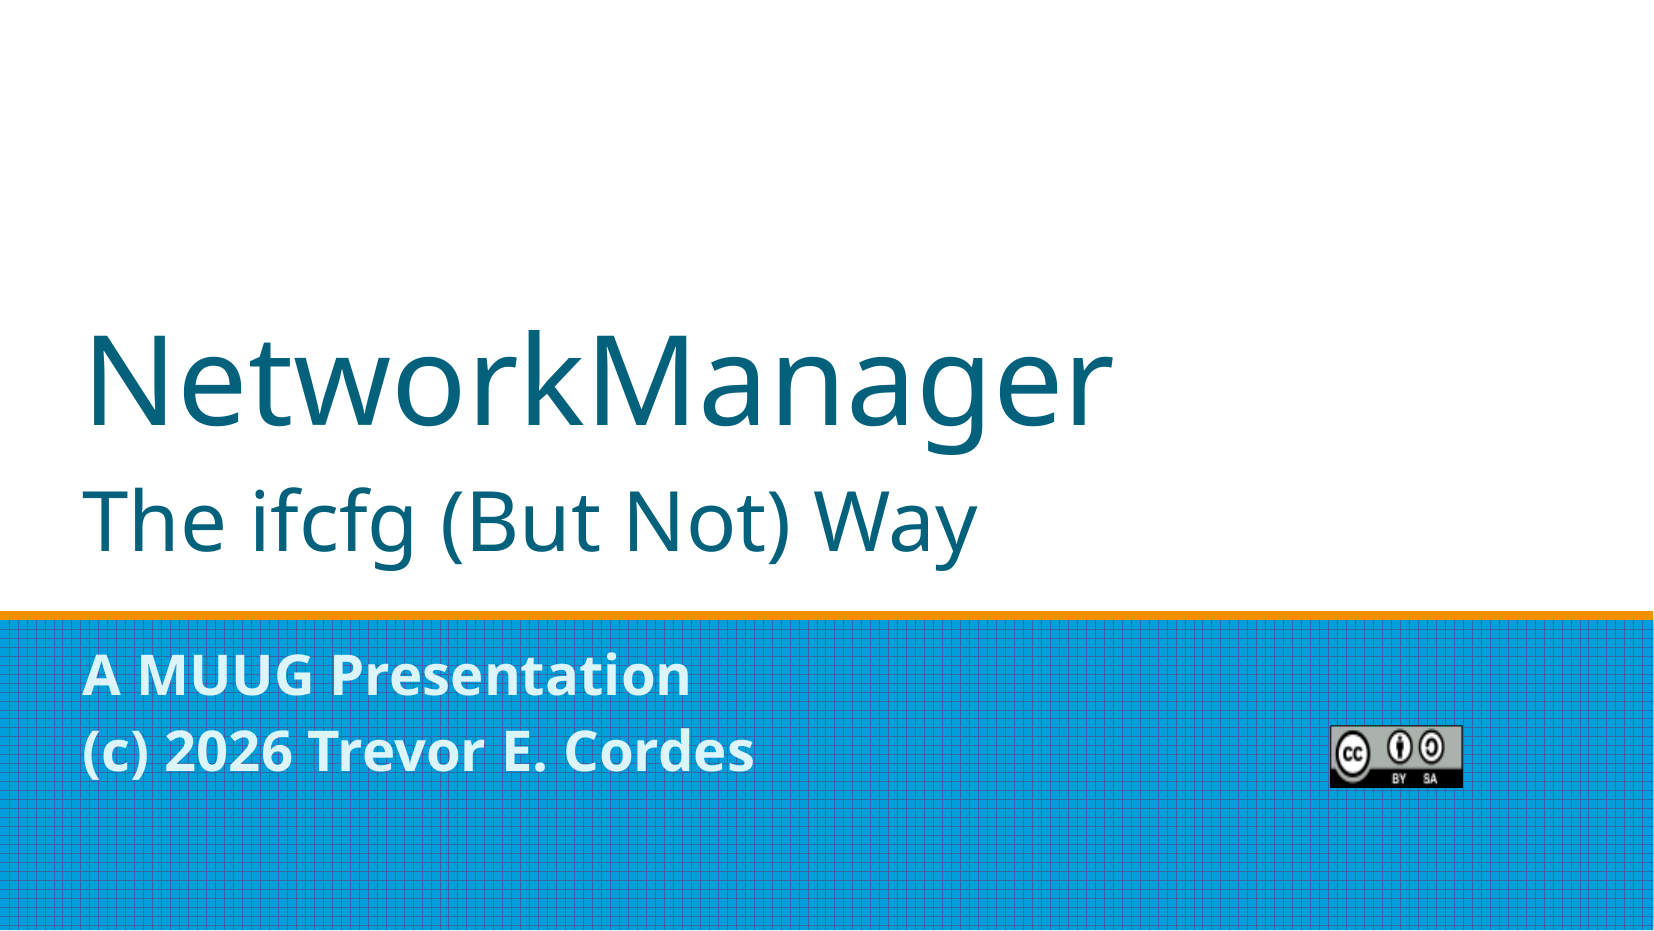

# NetworkManager The ifcfg (But Not) Way
A MUUG Presentation
(c) 2026 Trevor E. Cordes